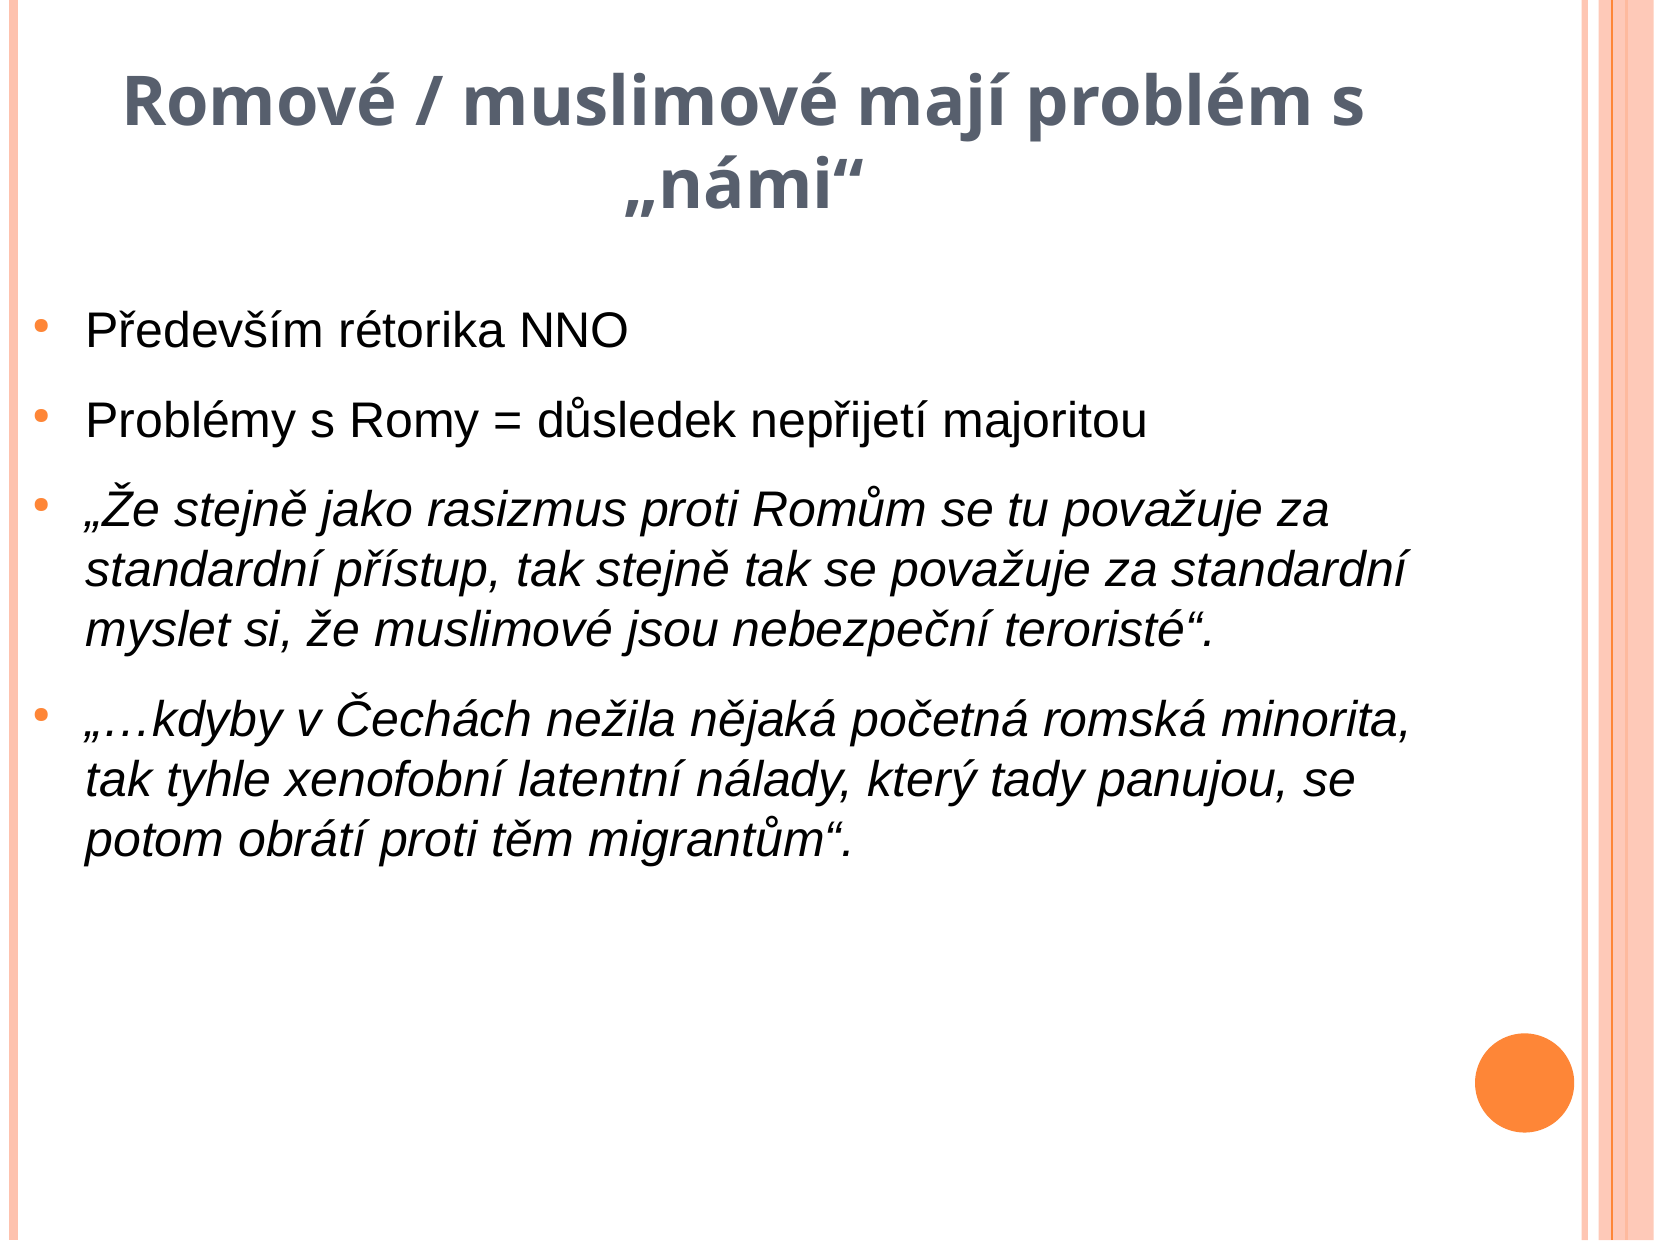

# Romové / muslimové mají problém s „námi“
Především rétorika NNO
Problémy s Romy = důsledek nepřijetí majoritou
„Že stejně jako rasizmus proti Romům se tu považuje za standardní přístup, tak stejně tak se považuje za standardní myslet si, že muslimové jsou nebezpeční teroristé“.
„…kdyby v Čechách nežila nějaká početná romská minorita, tak tyhle xenofobní latentní nálady, který tady panujou, se potom obrátí proti těm migrantům“.